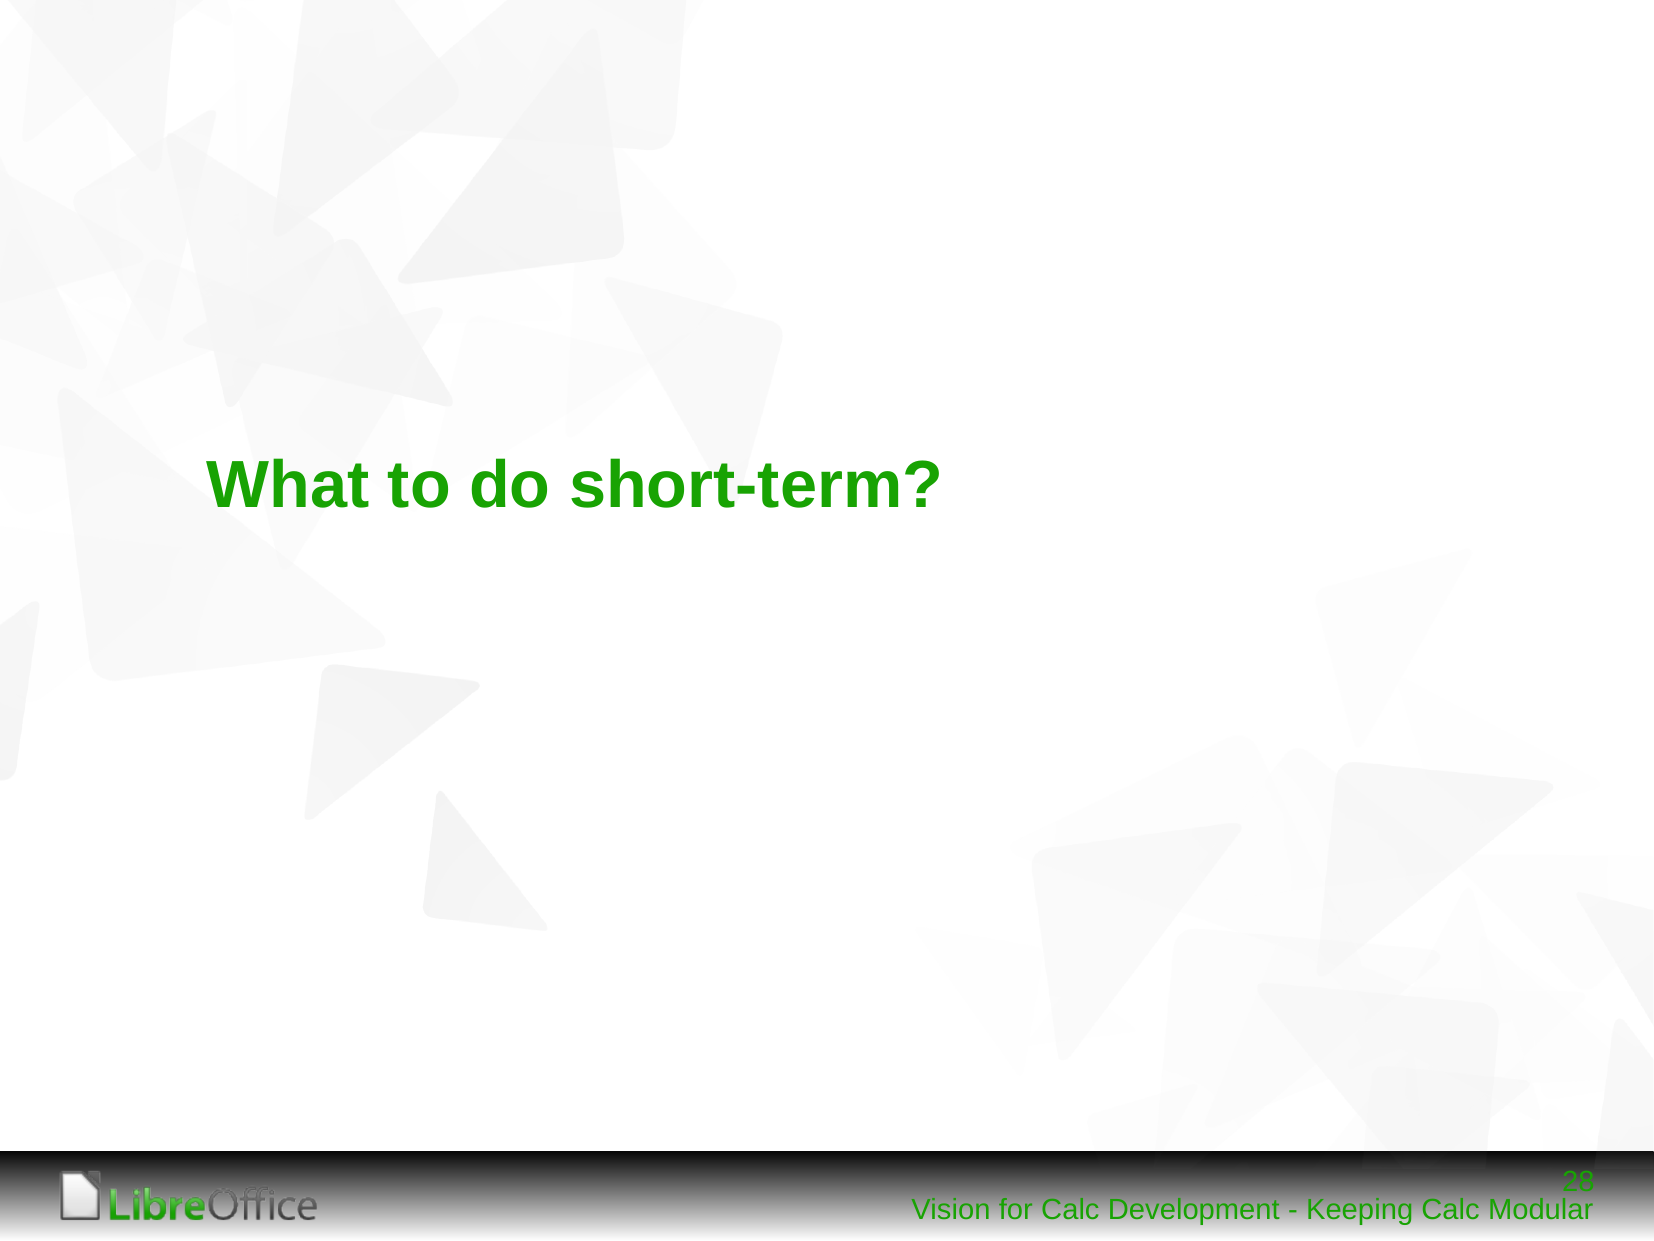

# What to do short-term?
28
Vision for Calc Development - Keeping Calc Modular